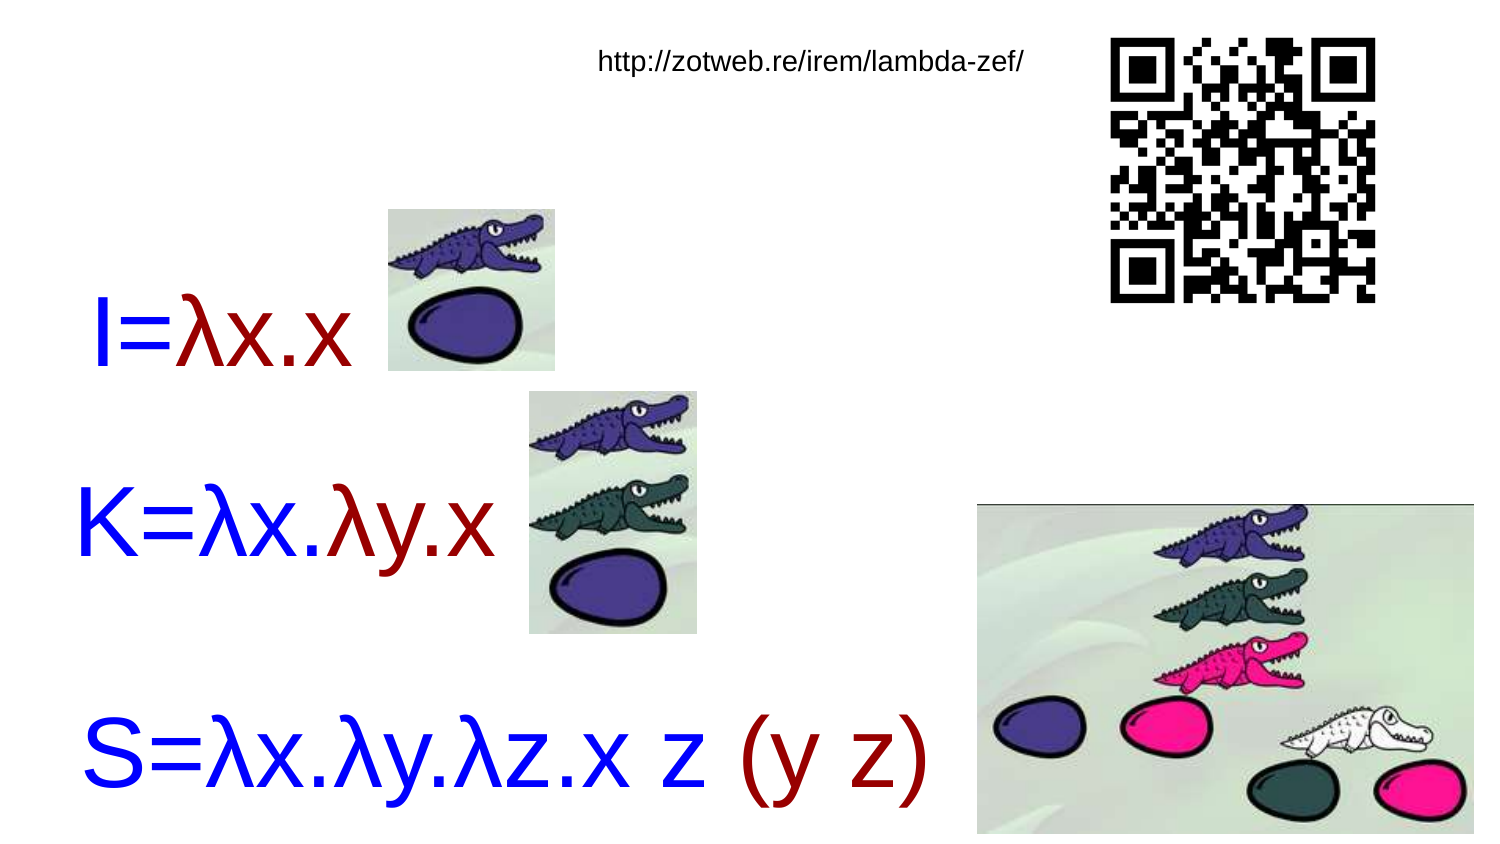

http://zotweb.re/irem/lambda-zef/
I=λx.x
# K=λx.λy.x
S=λx.λy.λz.x z (y z)